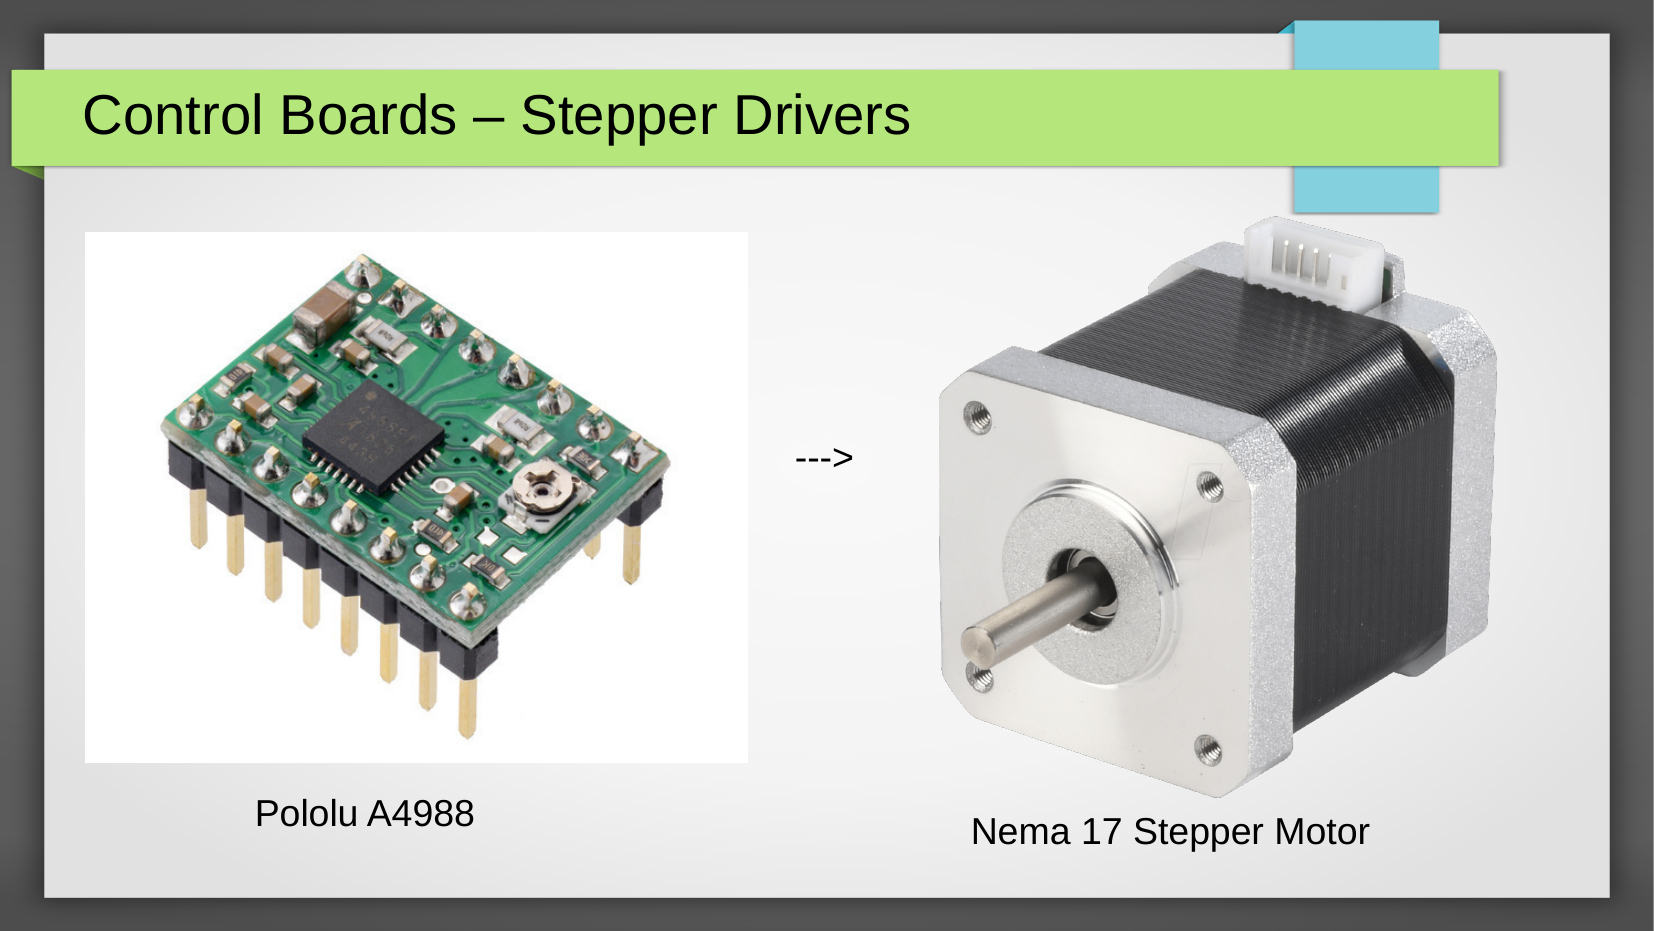

# Control Boards – Stepper Drivers
--->
Pololu A4988
Nema 17 Stepper Motor